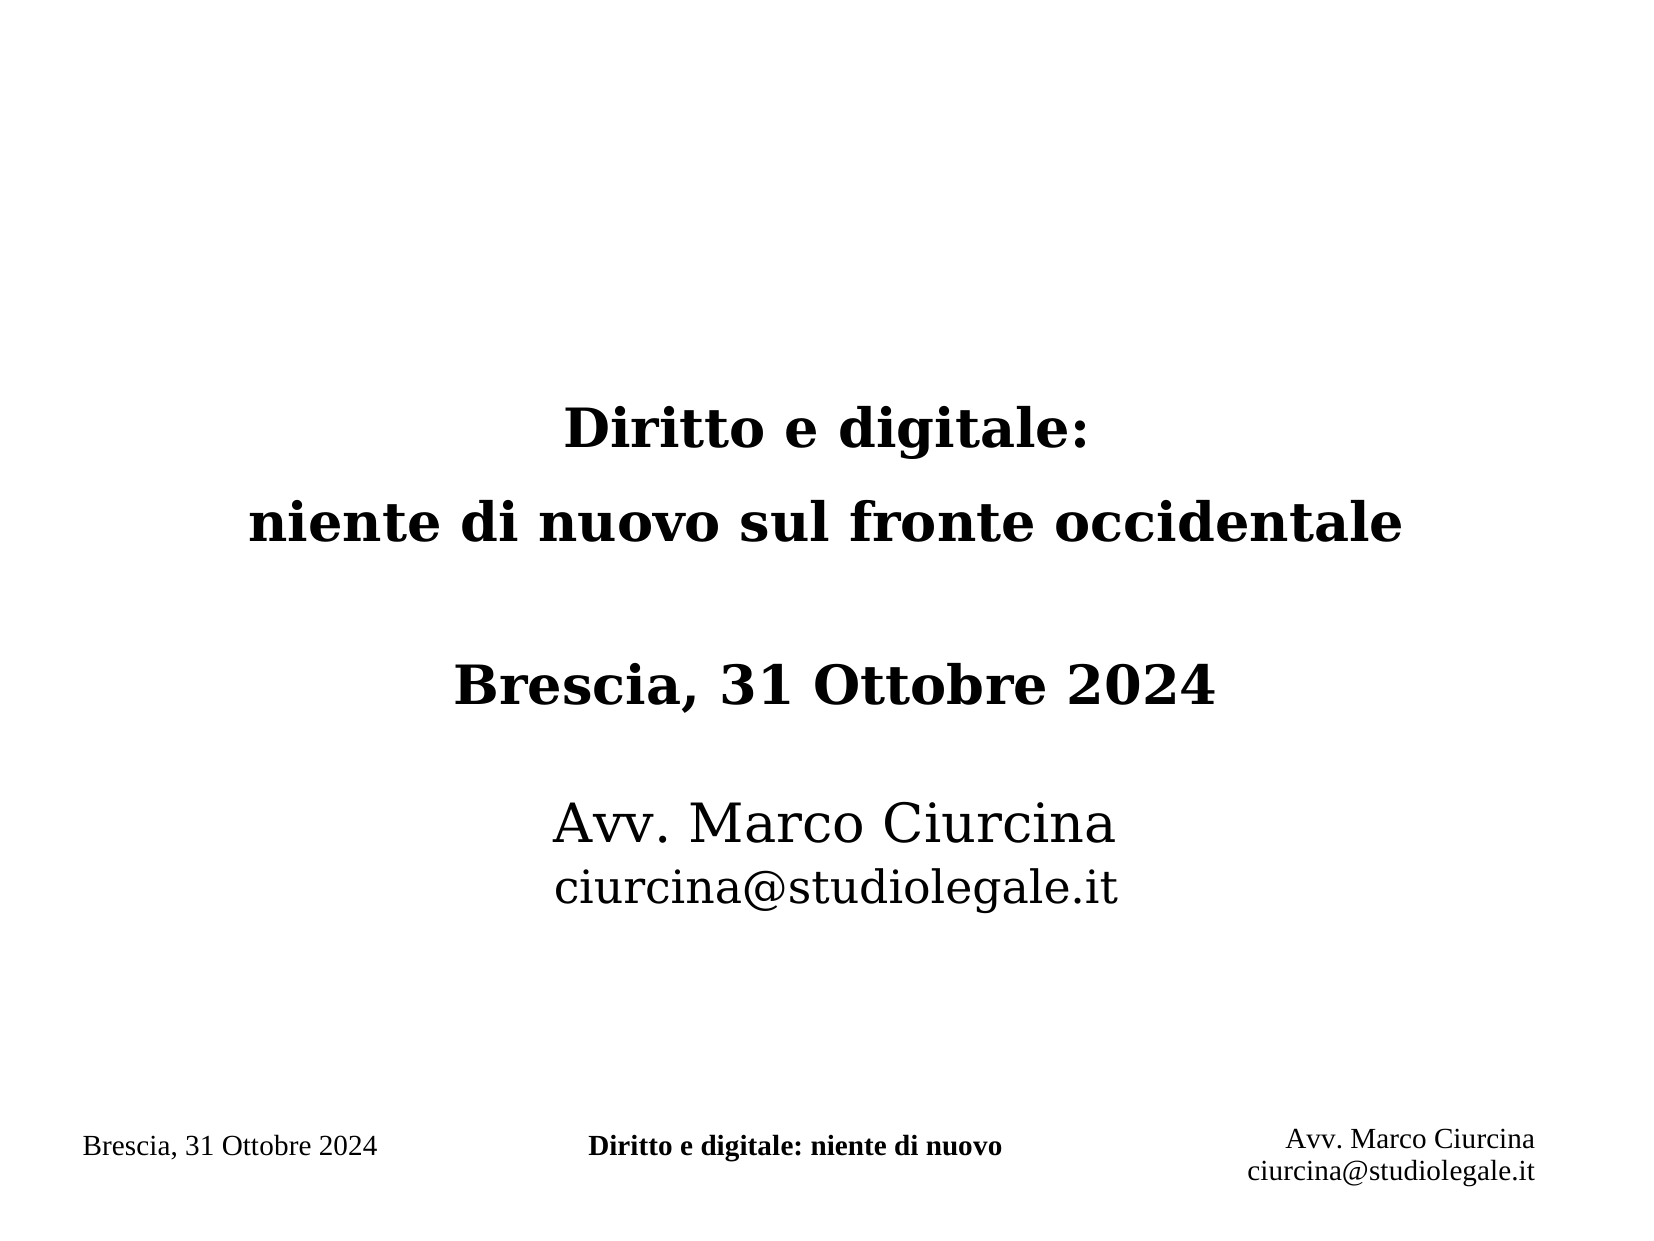

# Diritto e digitale:
niente di nuovo sul fronte occidentale
Brescia, 31 Ottobre 2024
Avv. Marco Ciurcina
ciurcina@studiolegale.it